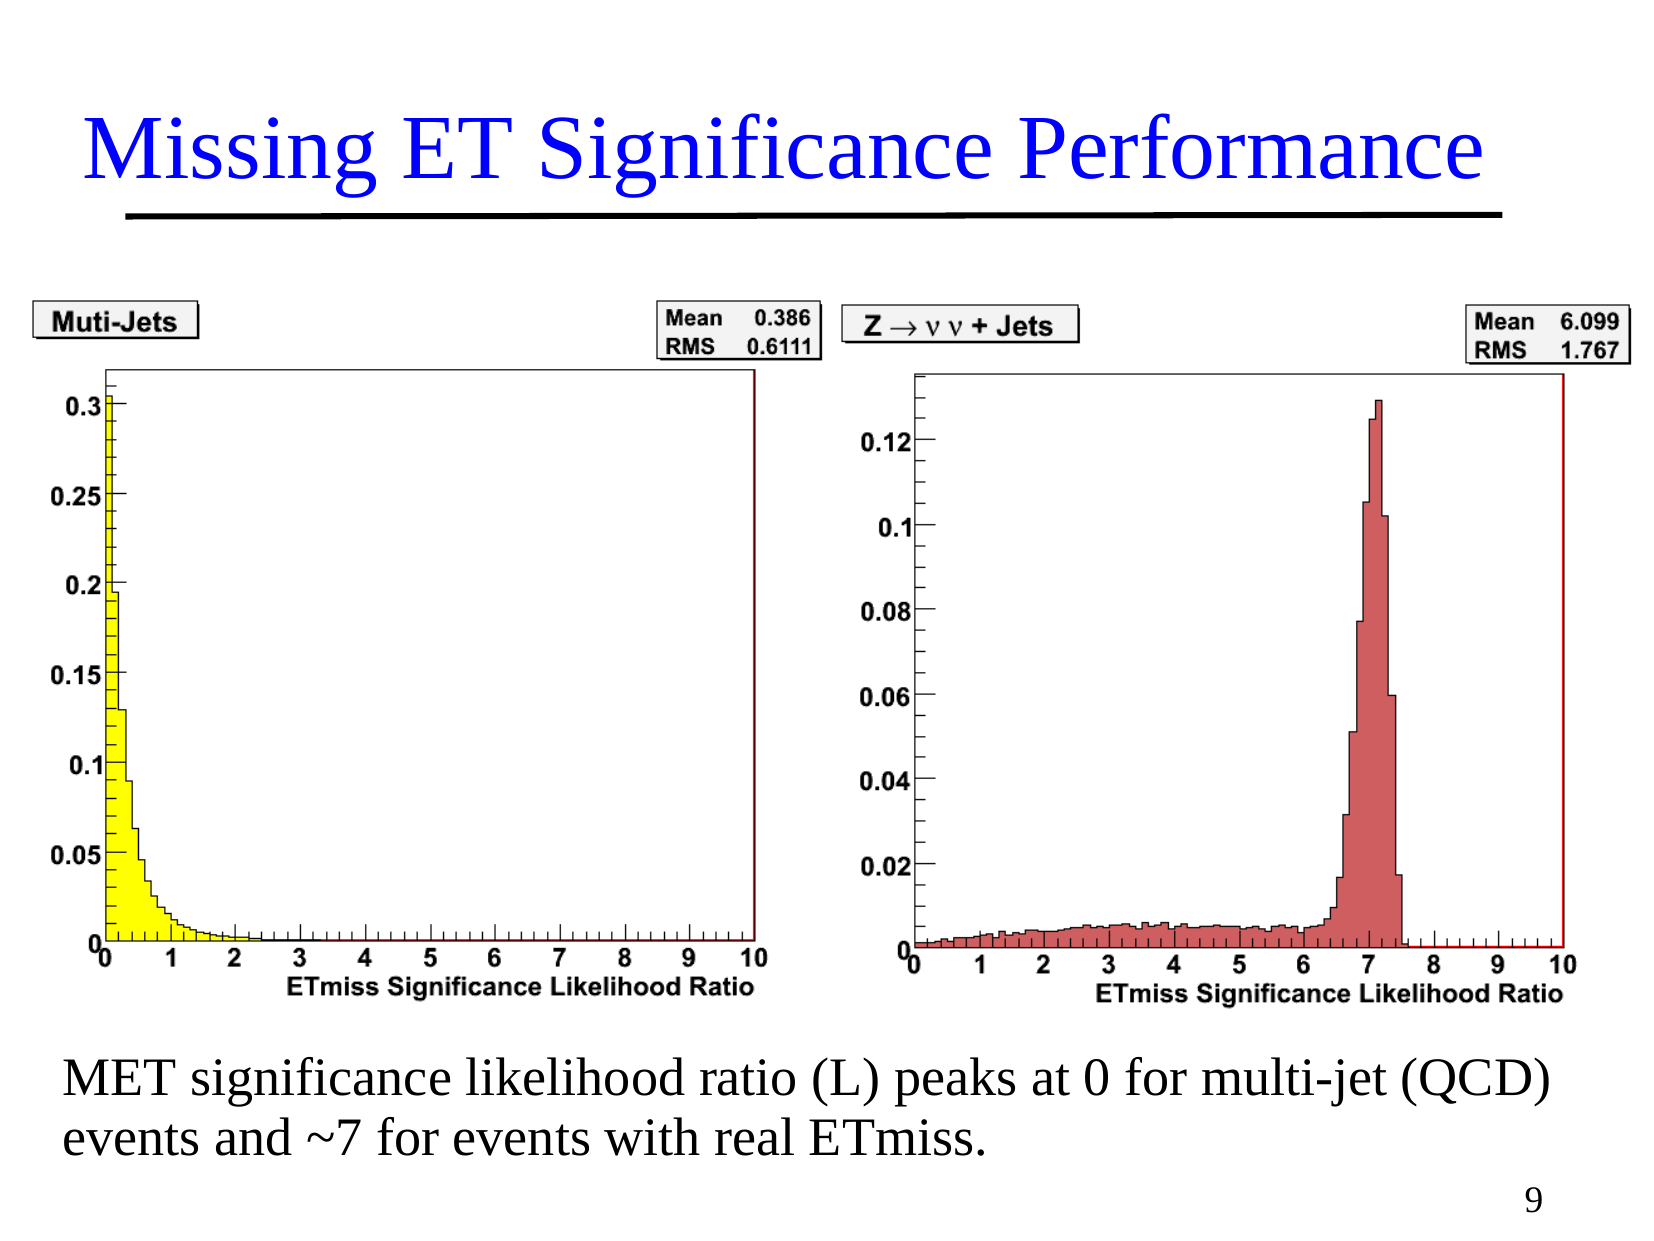

Missing ET Significance Performance
MET significance likelihood ratio (L) peaks at 0 for multi-jet (QCD)
events and ~7 for events with real ETmiss.